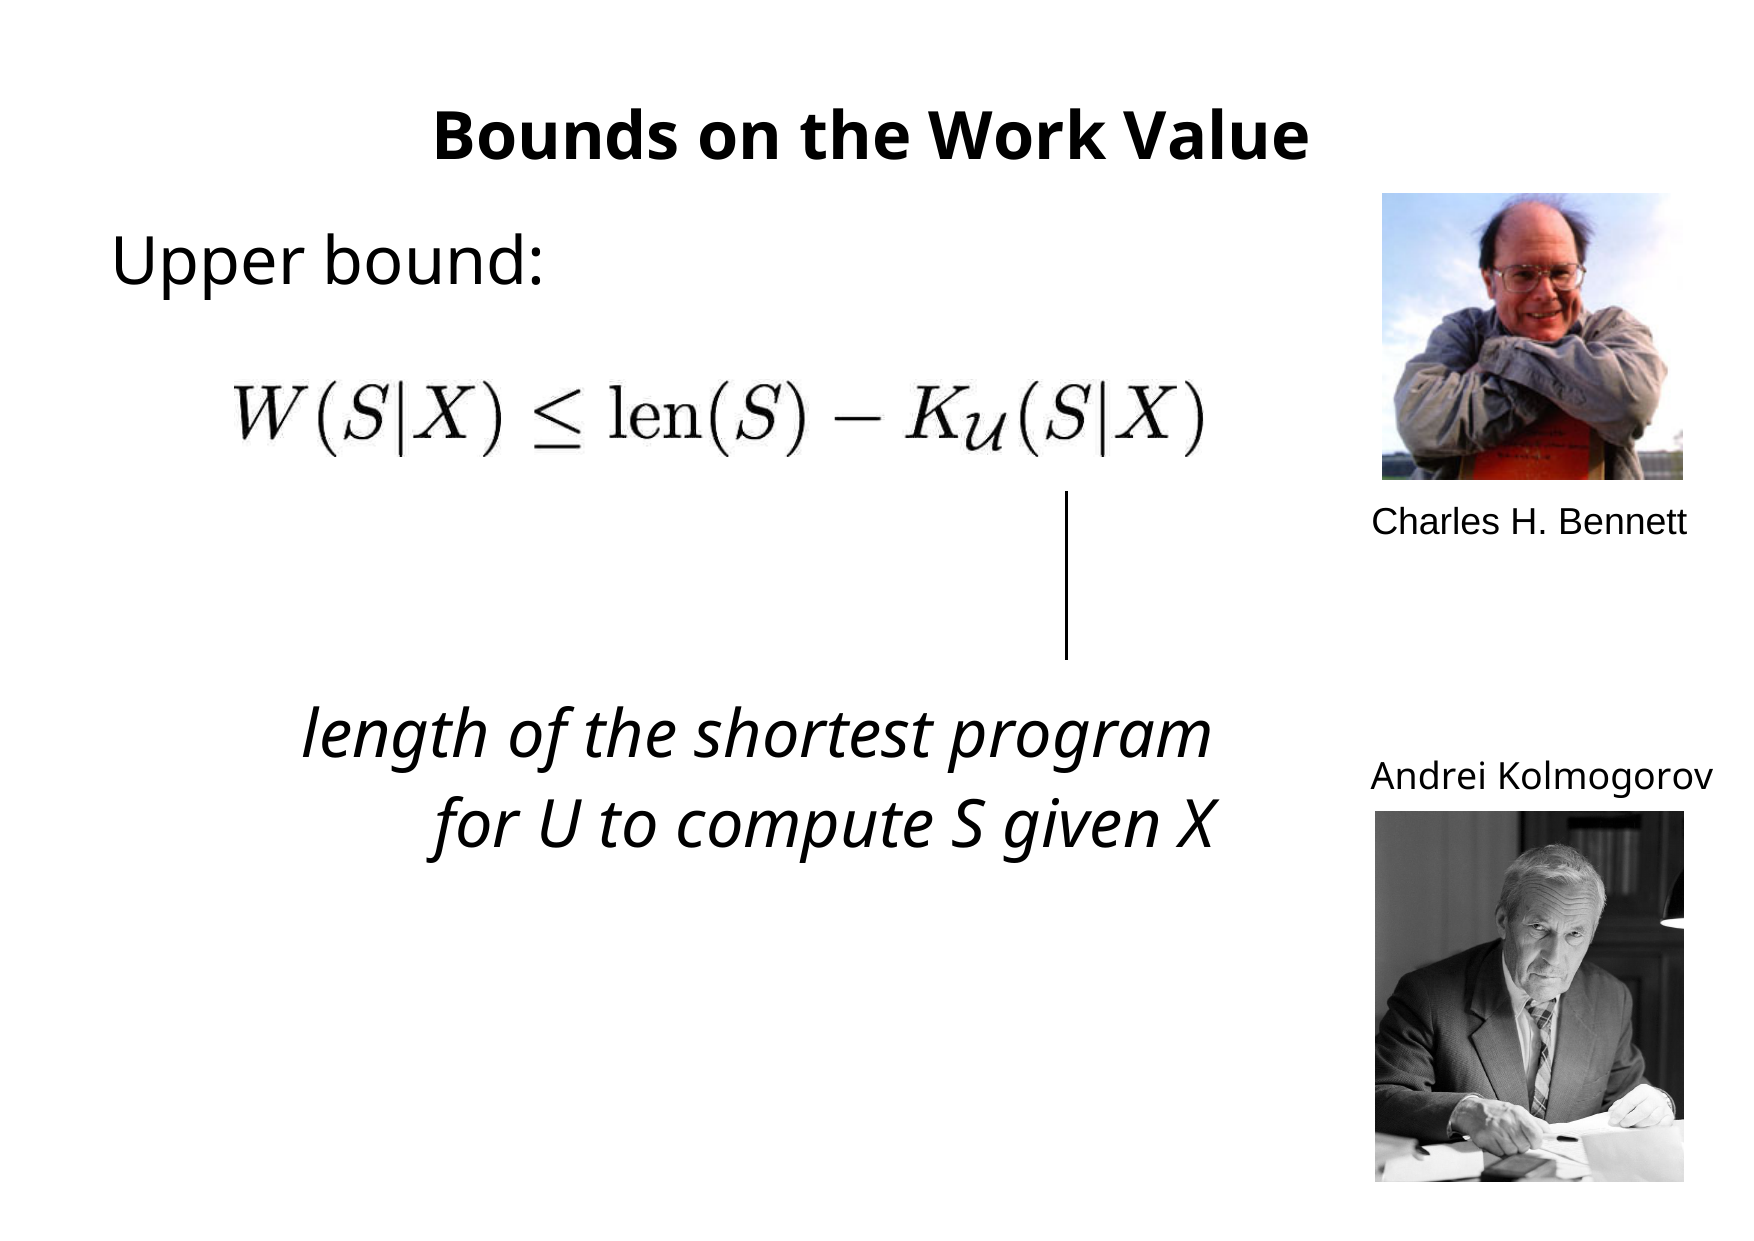

Bounds on the Work Value
Upper bound:
Charles H. Bennett
length of the shortest program
for U to compute S given X
Andrei Kolmogorov